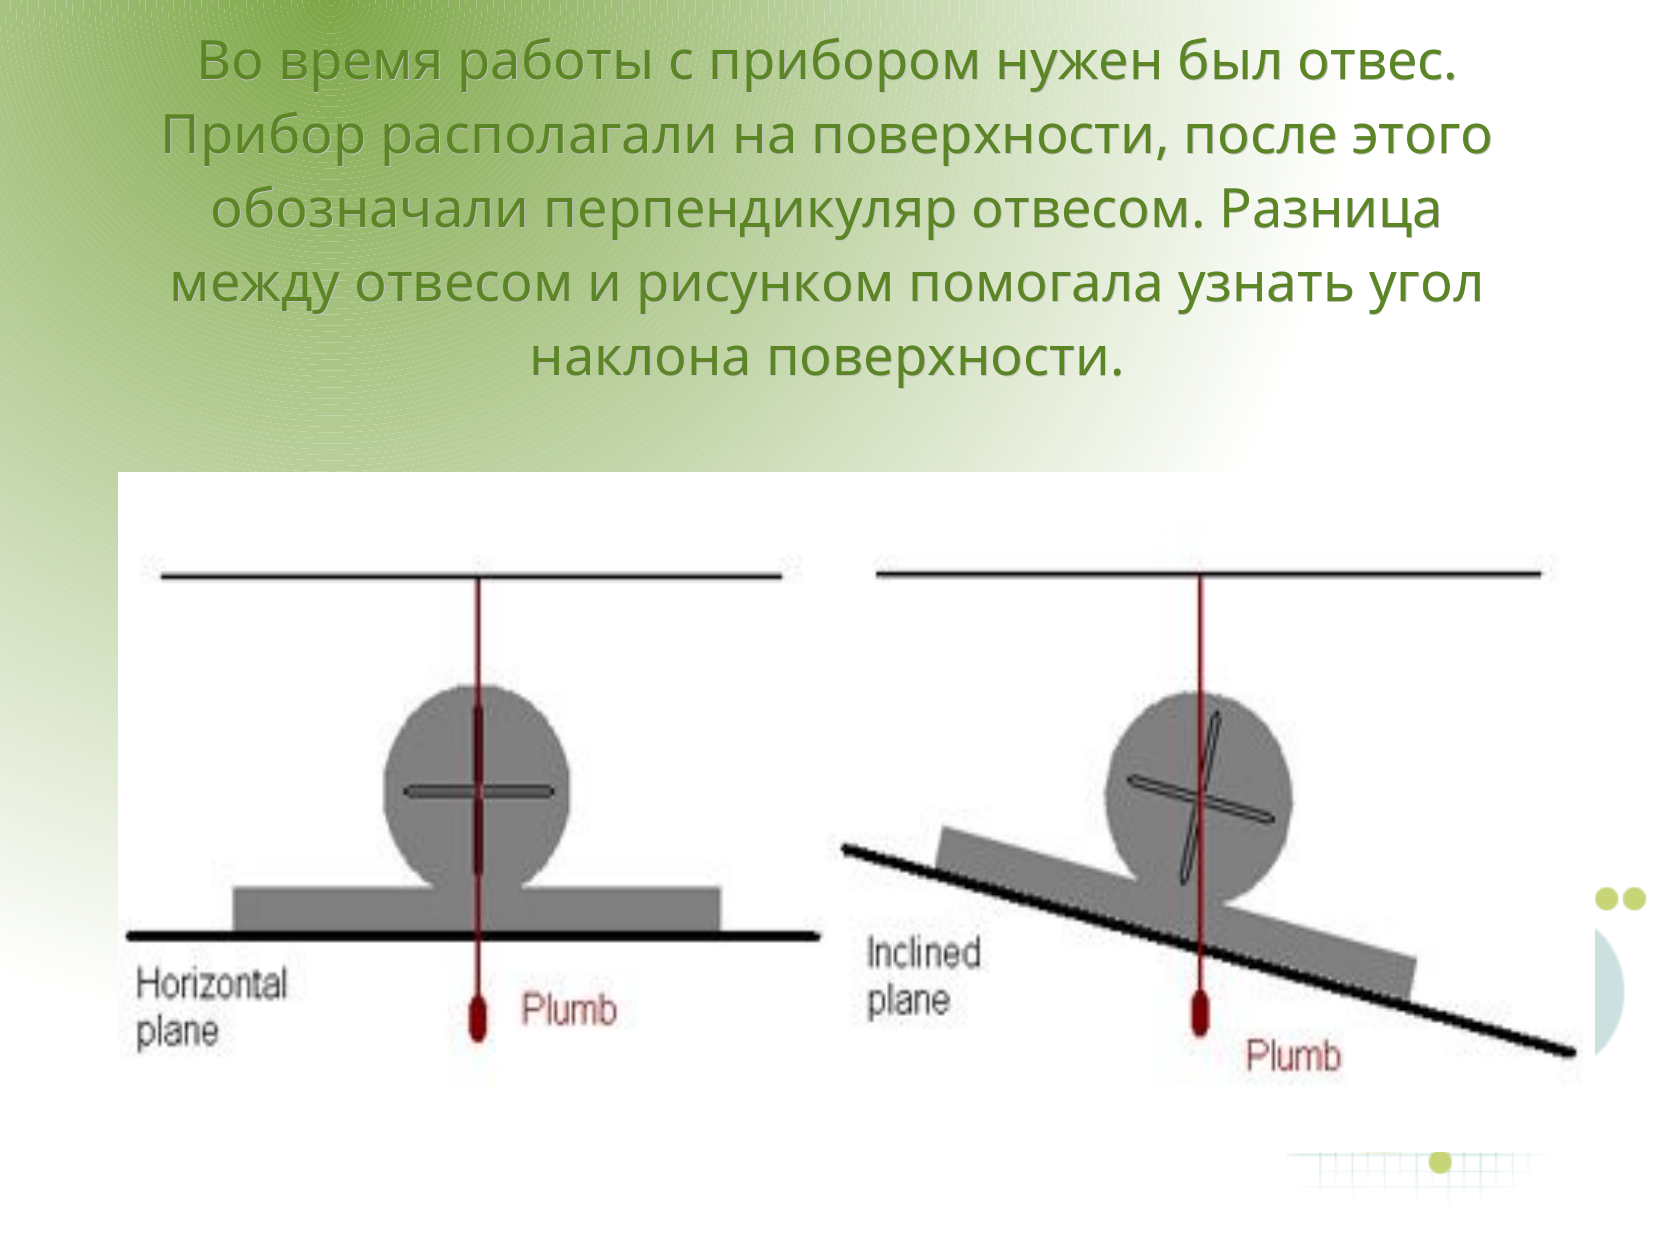

# Во время работы с прибором нужен был отвес. Прибор располагали на поверхности, после этого обозначали перпендикуляр отвесом. Разница между отвесом и рисунком помогала узнать угол наклона поверхности.